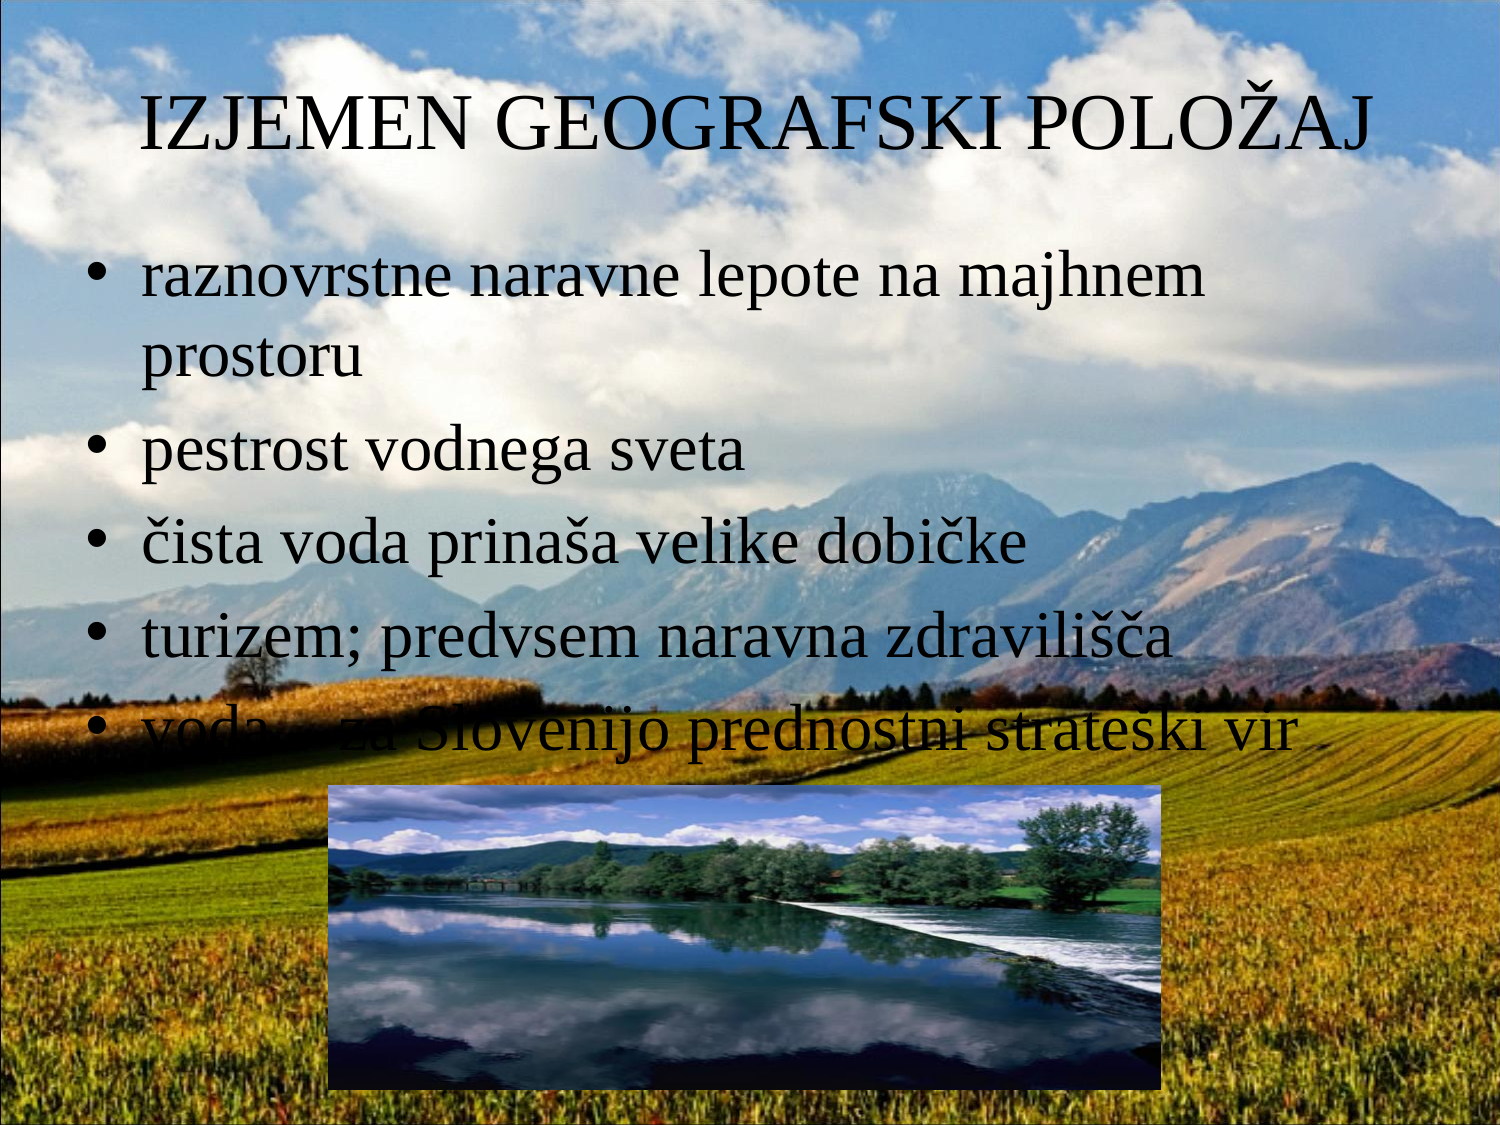

# IZJEMEN GEOGRAFSKI POLOŽAJ
raznovrstne naravne lepote na majhnem prostoru
pestrost vodnega sveta
čista voda prinaša velike dobičke
turizem; predvsem naravna zdravilišča
voda – za Slovenijo prednostni strateški vir